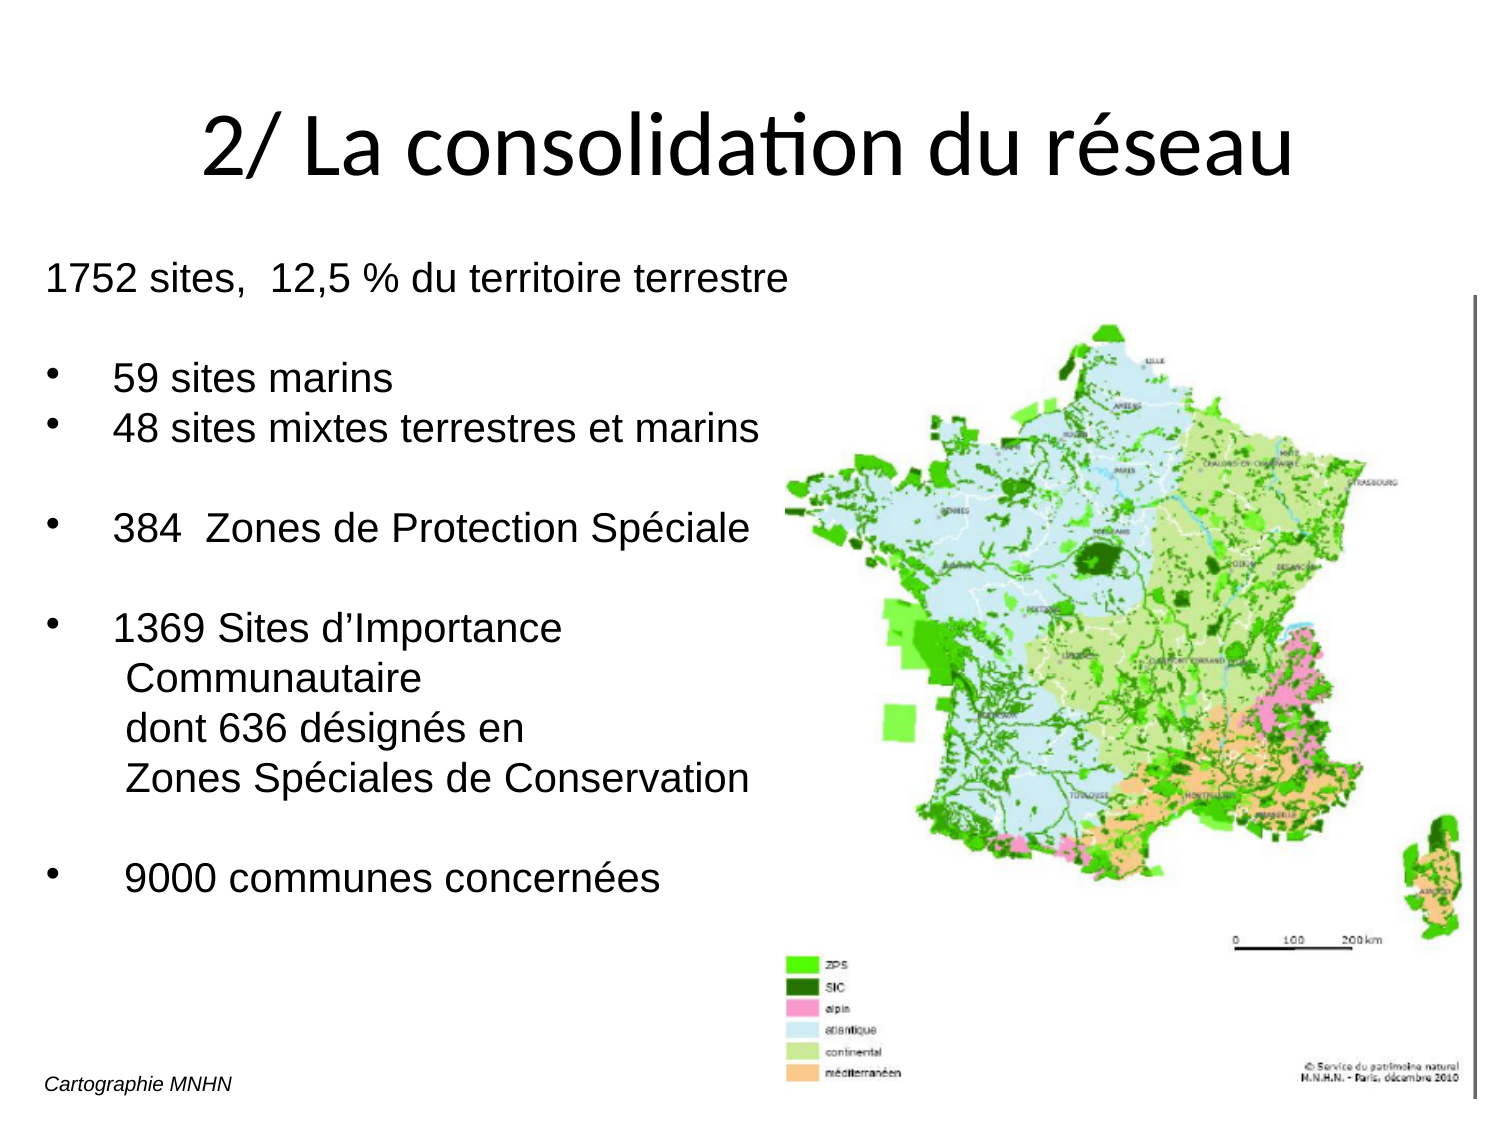

# 2/ La consolidation du réseau
1752 sites, 12,5 % du territoire terrestre
 59 sites marins
 48 sites mixtes terrestres et marins
 384 Zones de Protection Spéciale
 1369 Sites d’Importance
 Communautaire
 dont 636 désignés en
 Zones Spéciales de Conservation
 9000 communes concernées
Cartographie MNHN